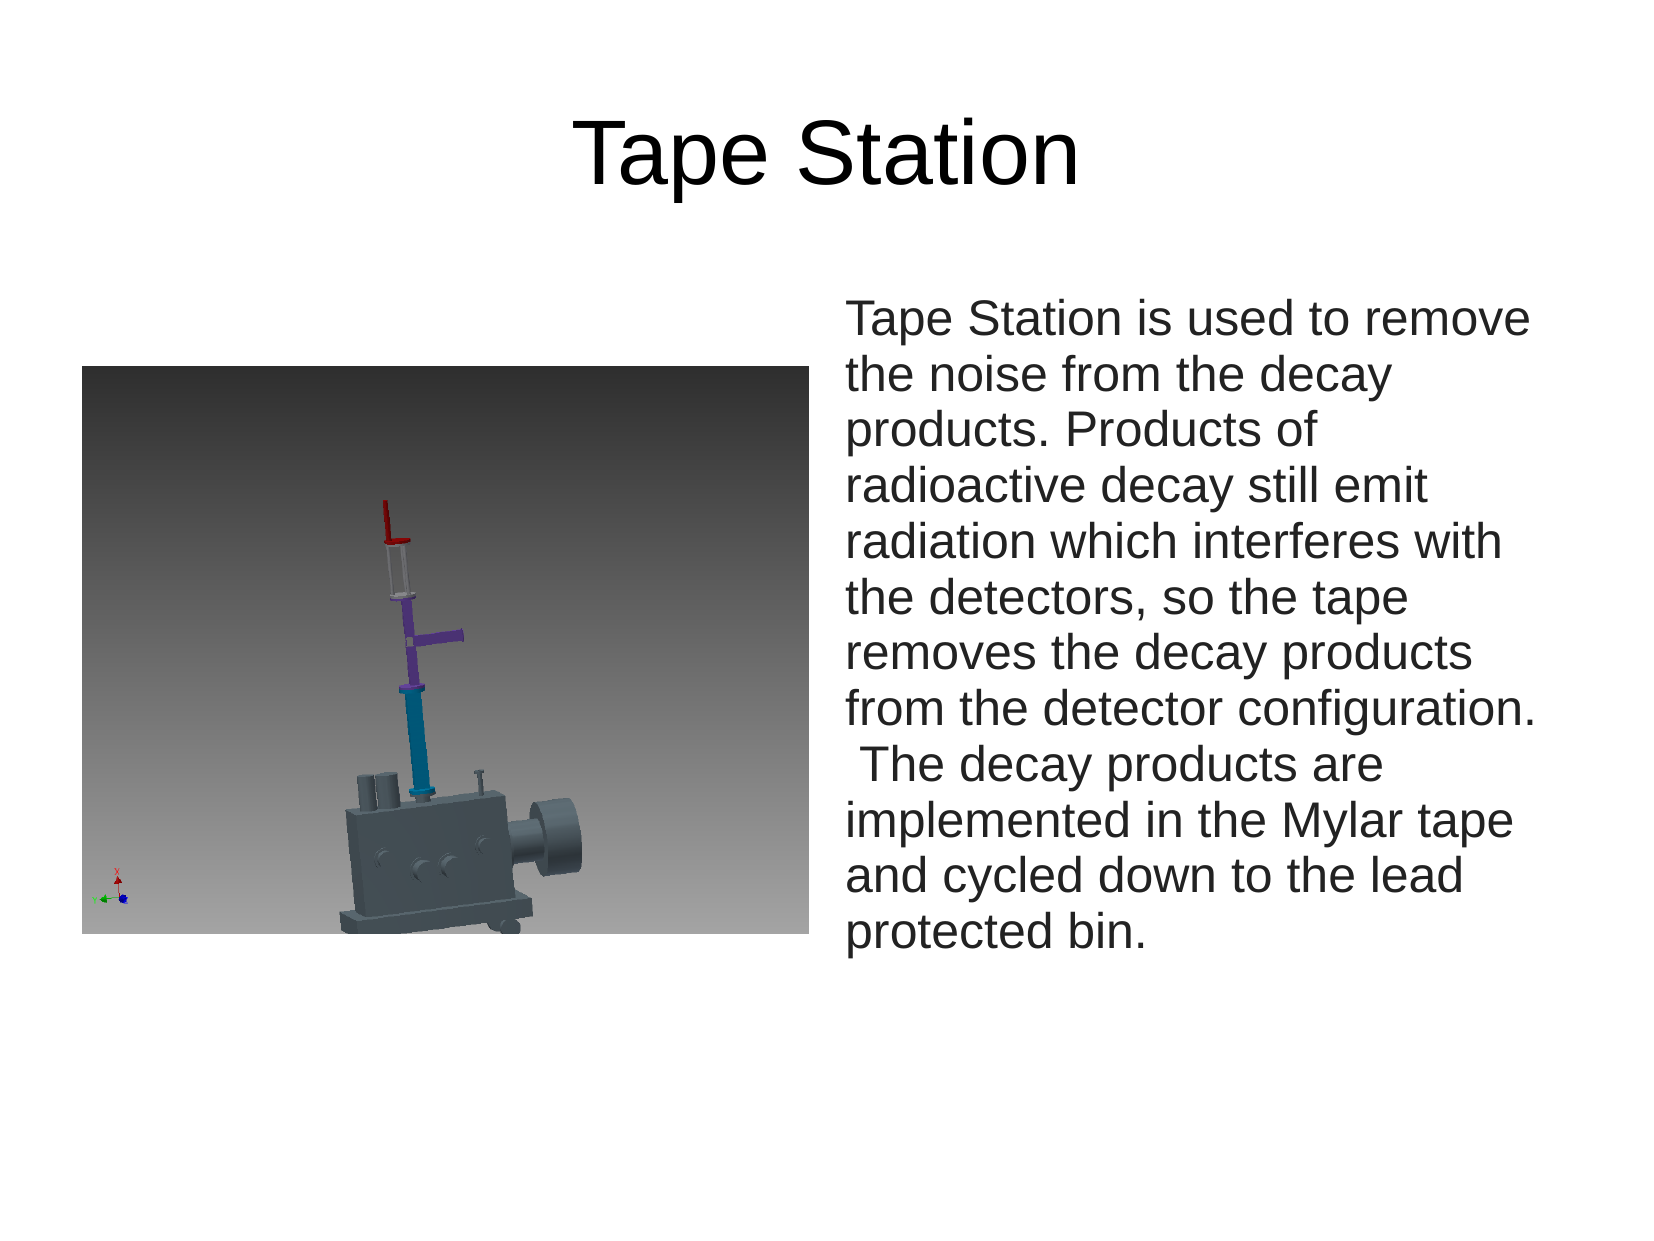

# Tape Station
Tape Station is used to remove the noise from the decay products. Products of radioactive decay still emit radiation which interferes with the detectors, so the tape removes the decay products from the detector configuration.  The decay products are implemented in the Mylar tape and cycled down to the lead protected bin.